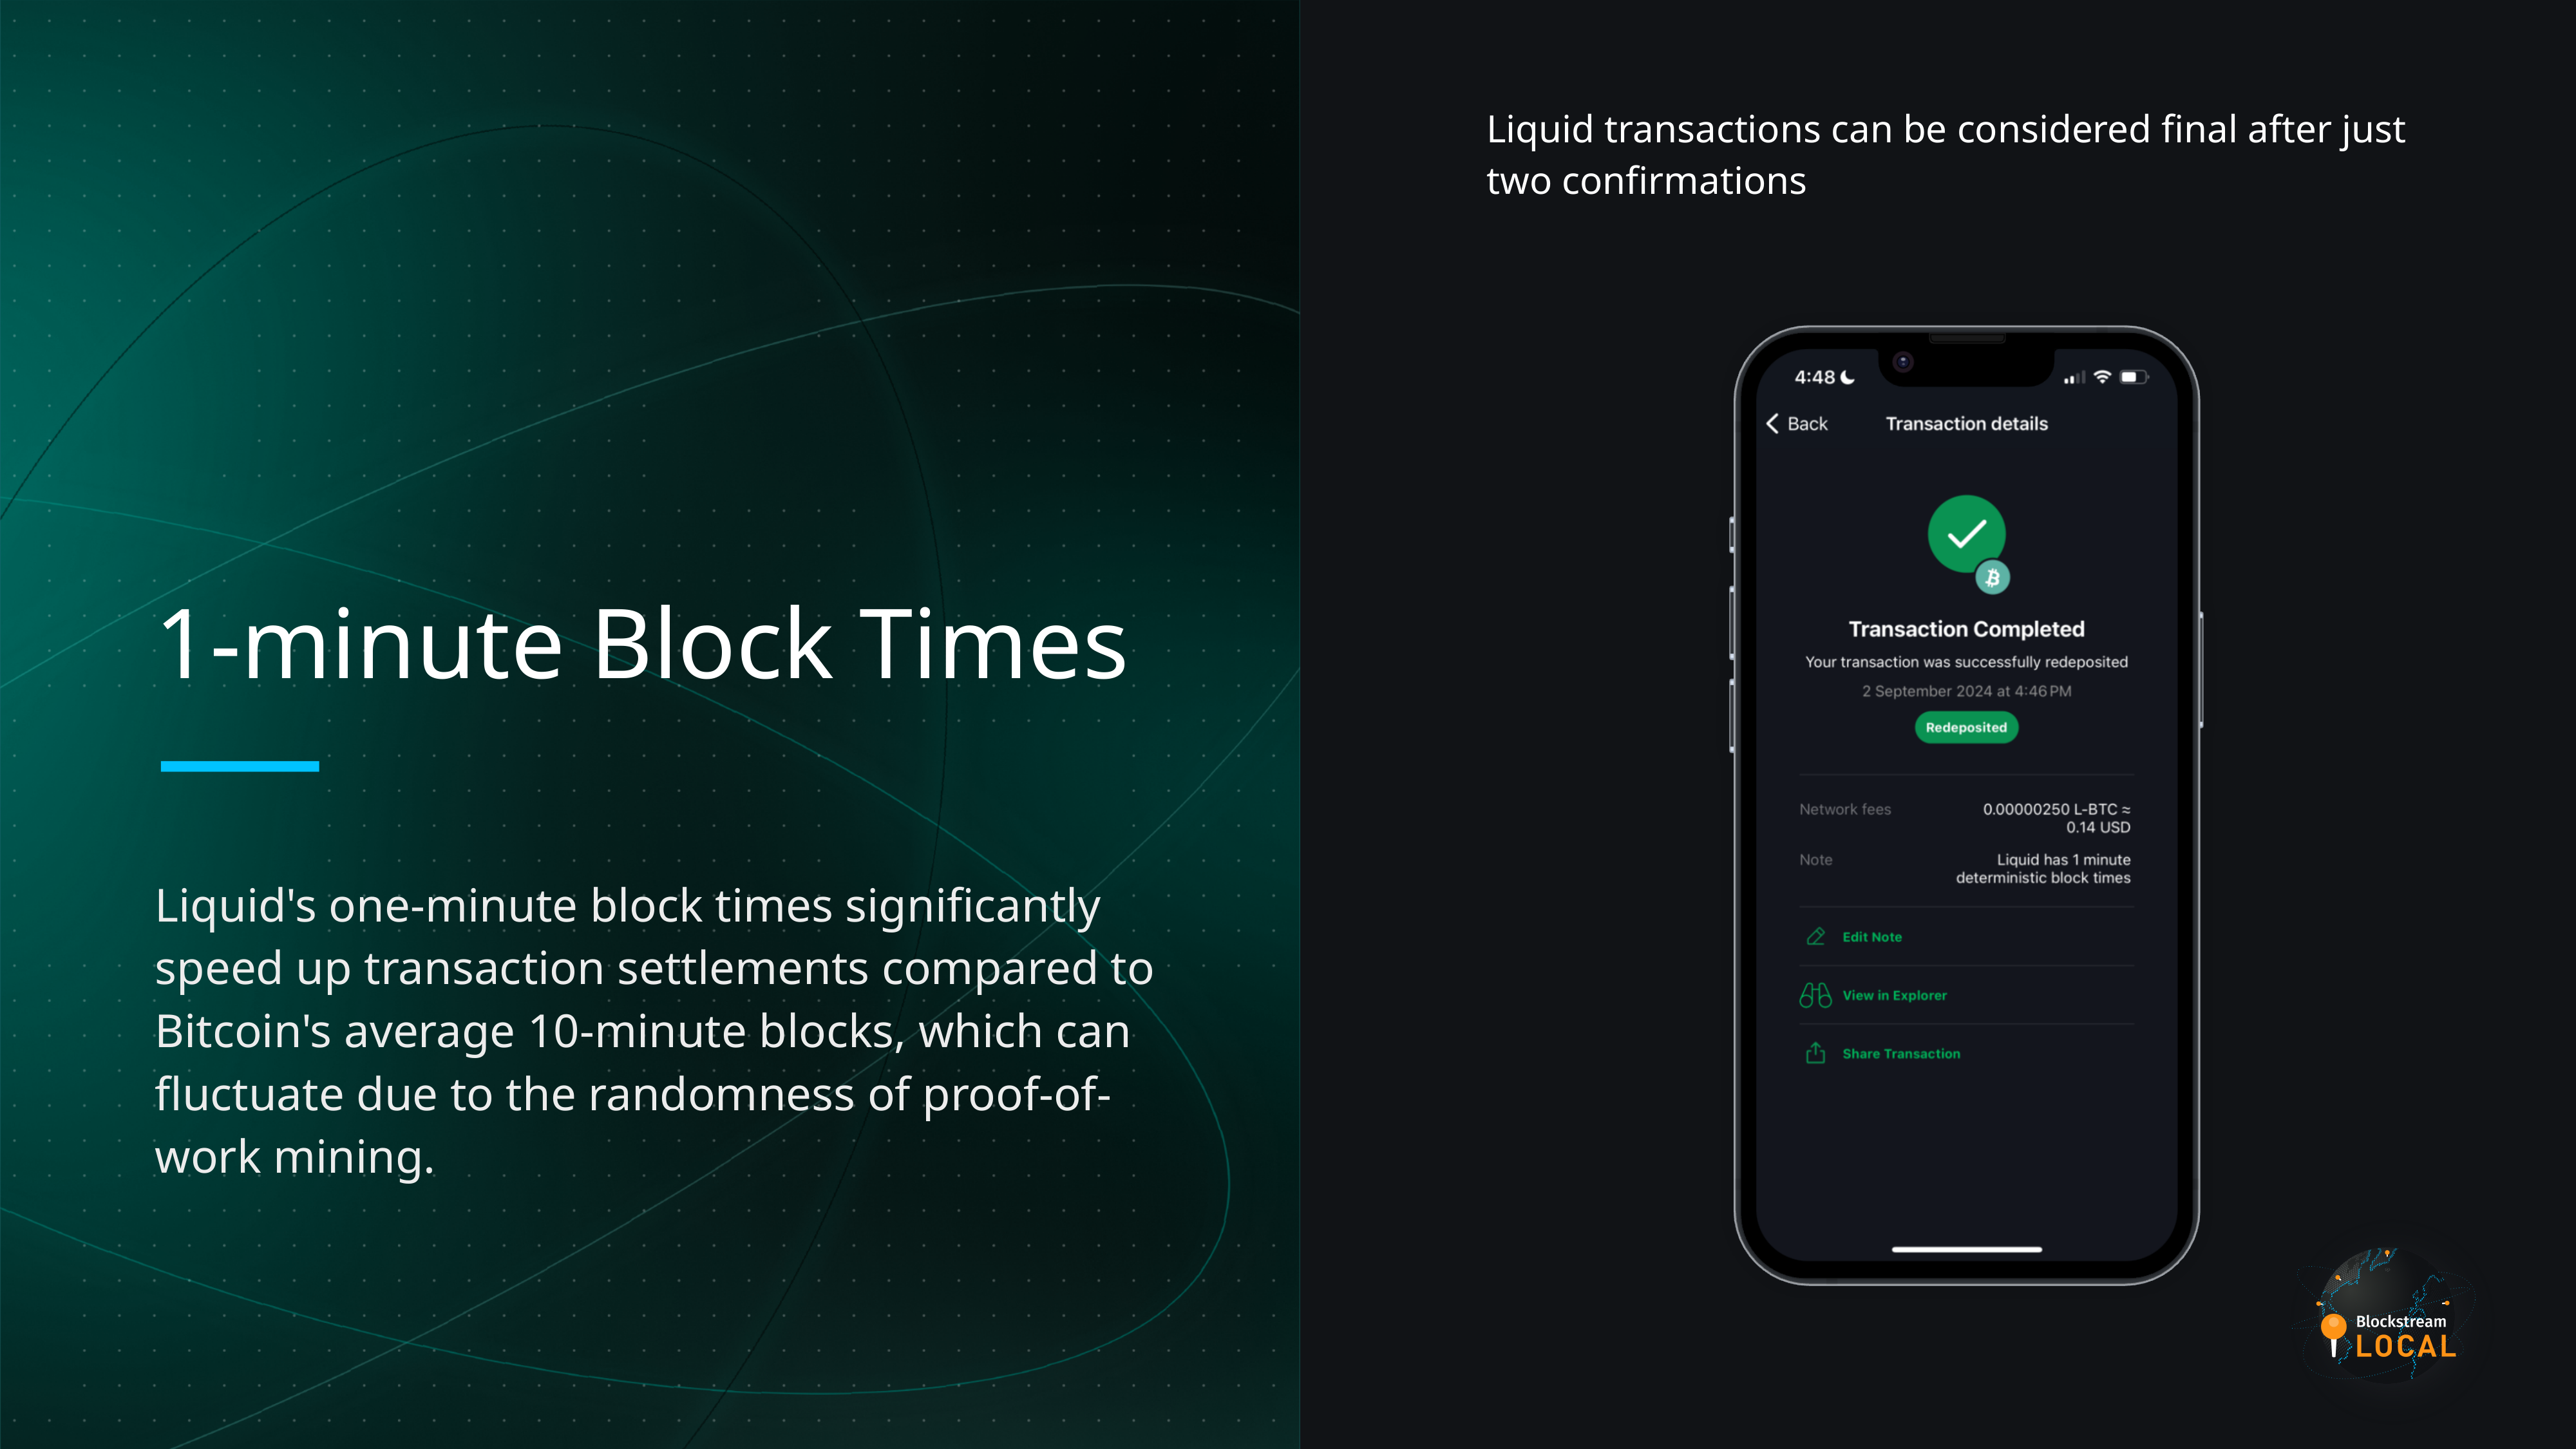

Liquid transactions can be considered final after just two confirmations
1-minute Block Times
Liquid's one-minute block times significantly speed up transaction settlements compared to Bitcoin's average 10-minute blocks, which can fluctuate due to the randomness of proof-of-work mining.